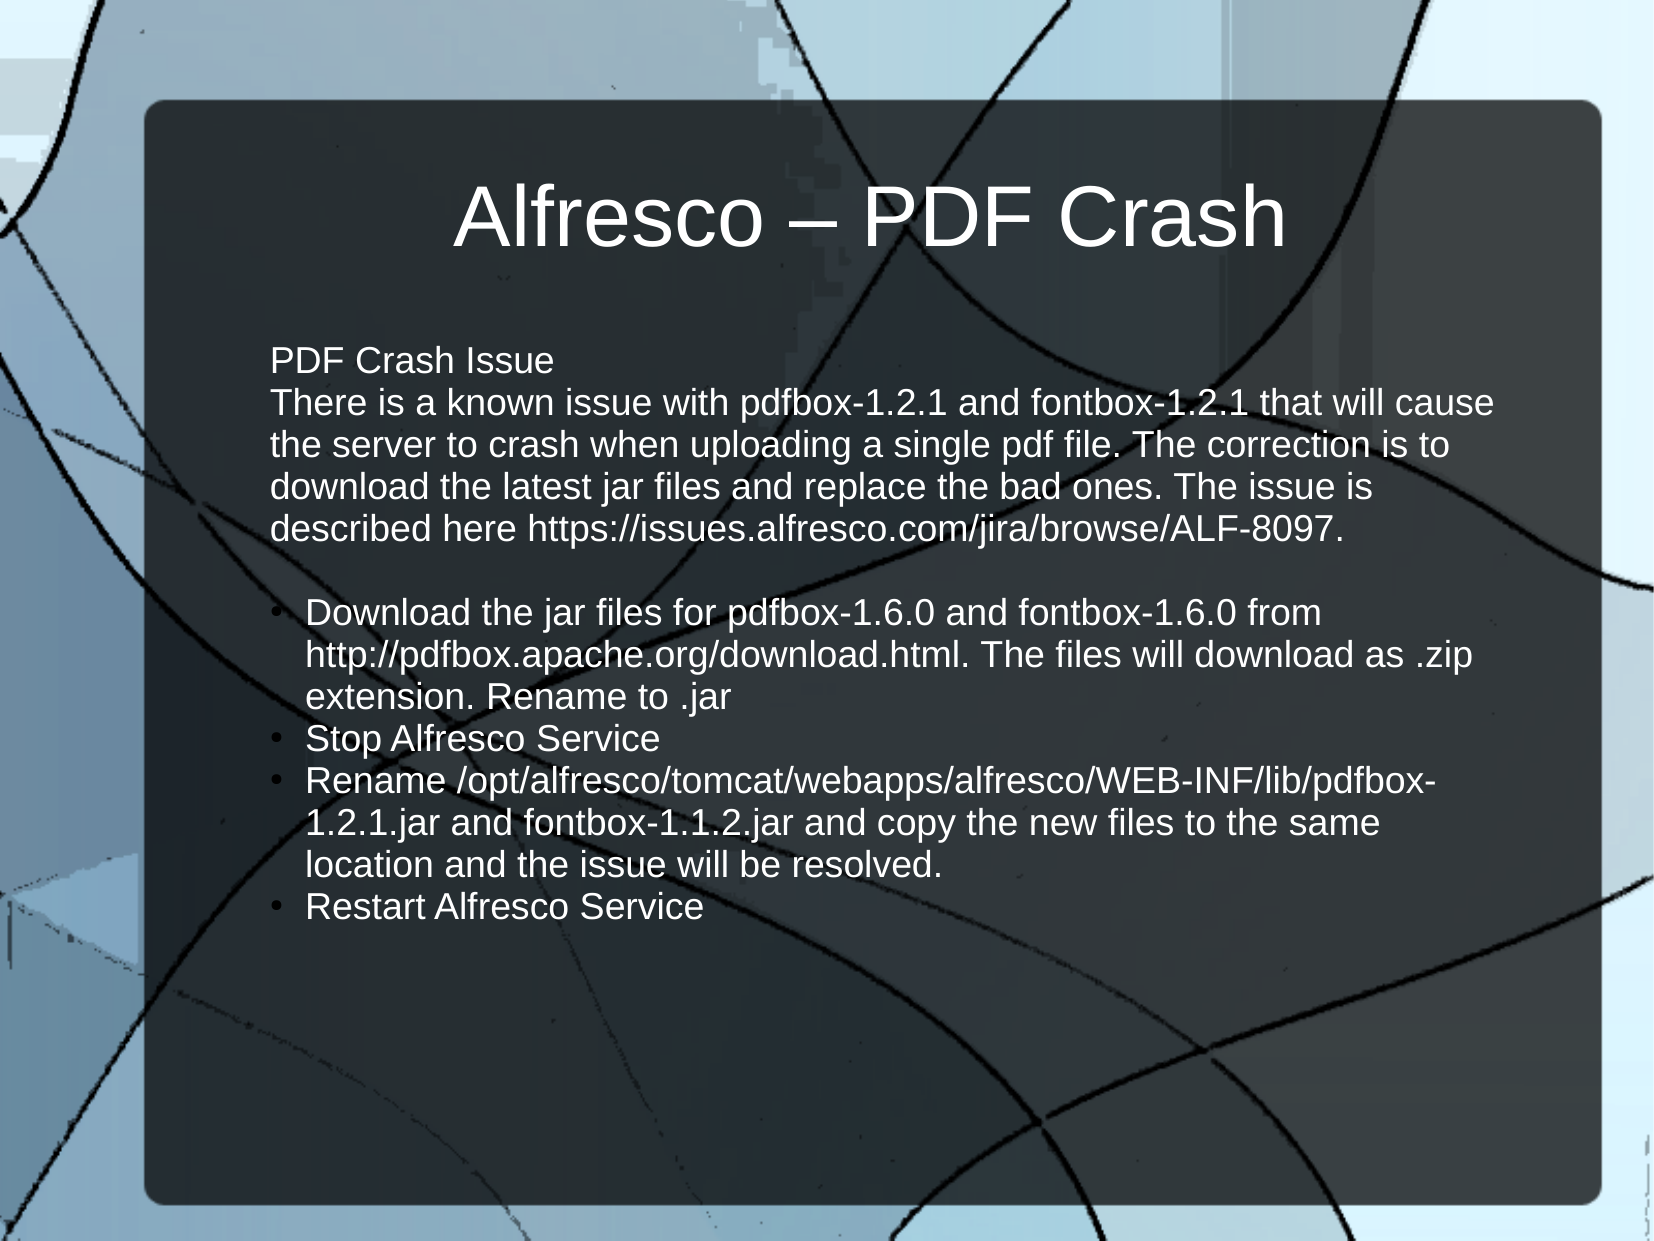

# Alfresco – PDF Crash
PDF Crash Issue
There is a known issue with pdfbox-1.2.1 and fontbox-1.2.1 that will cause the server to crash when uploading a single pdf file. The correction is to download the latest jar files and replace the bad ones. The issue is described here https://issues.alfresco.com/jira/browse/ALF-8097.
Download the jar files for pdfbox-1.6.0 and fontbox-1.6.0 from http://pdfbox.apache.org/download.html. The files will download as .zip extension. Rename to .jar
Stop Alfresco Service
Rename /opt/alfresco/tomcat/webapps/alfresco/WEB-INF/lib/pdfbox-1.2.1.jar and fontbox-1.1.2.jar and copy the new files to the same location and the issue will be resolved.
Restart Alfresco Service